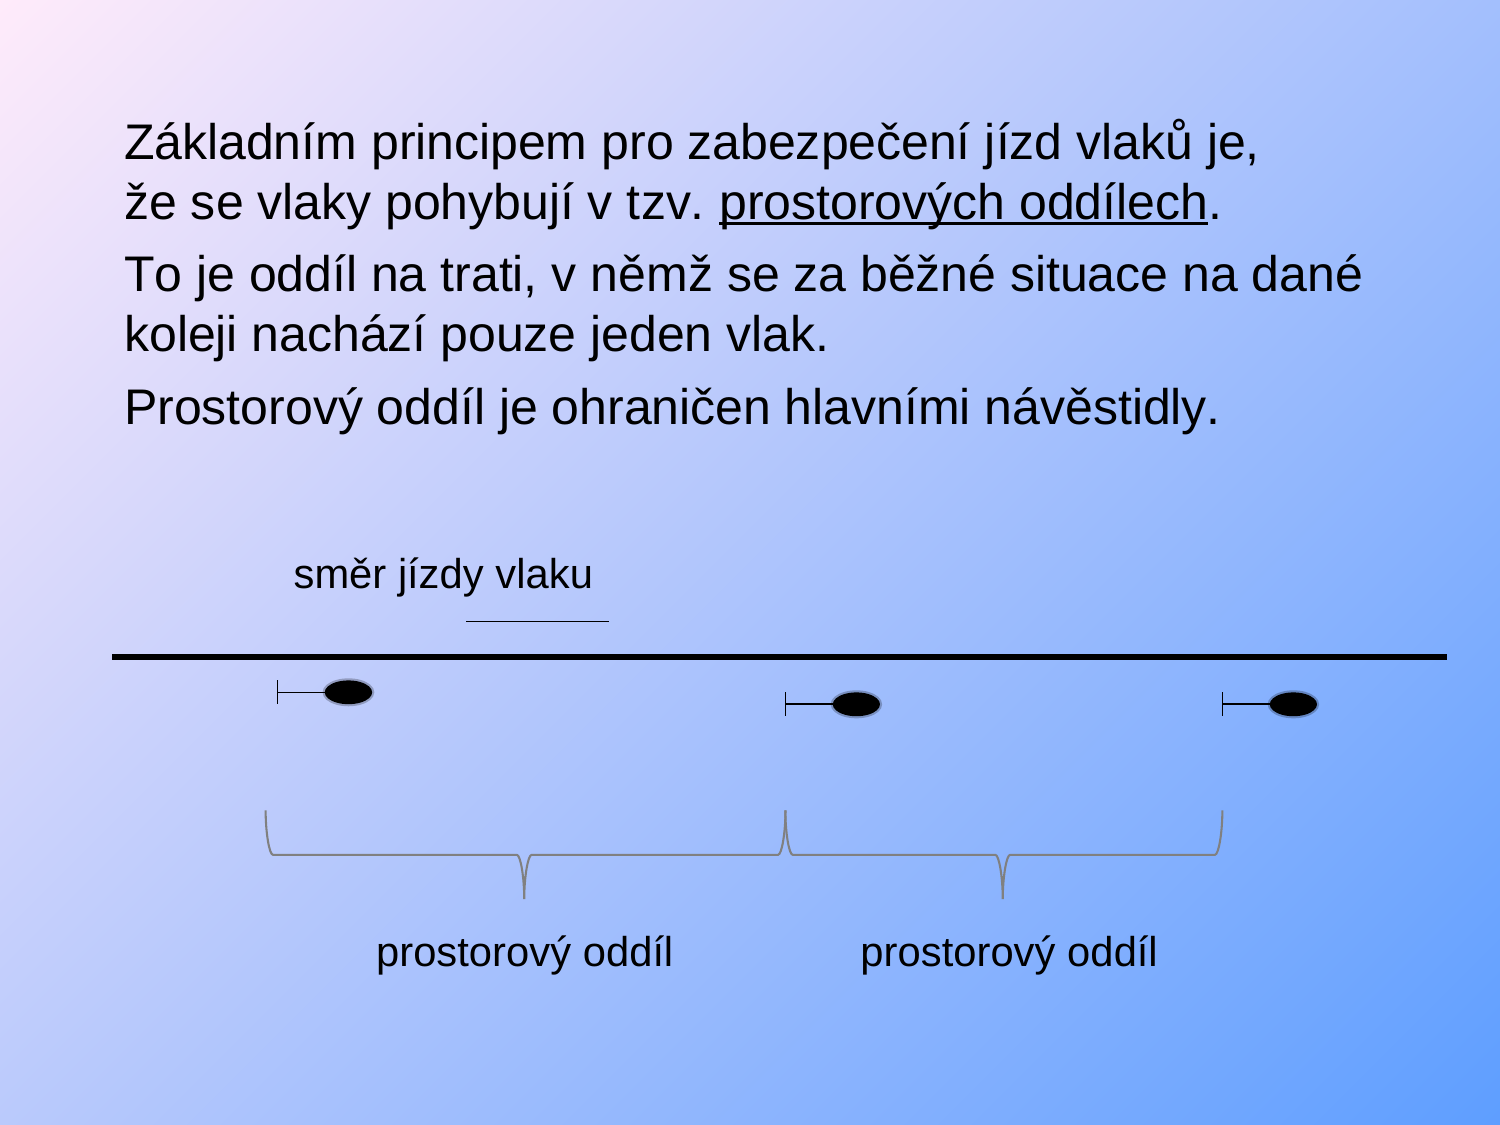

# Základním principem pro zabezpečení jízd vlaků je, že se vlaky pohybují v tzv. prostorových oddílech.
 To je oddíl na trati, v němž se za běžné situace na dané koleji nachází pouze jeden vlak.
 Prostorový oddíl je ohraničen hlavními návěstidly.
směr jízdy vlaku
prostorový oddíl
prostorový oddíl